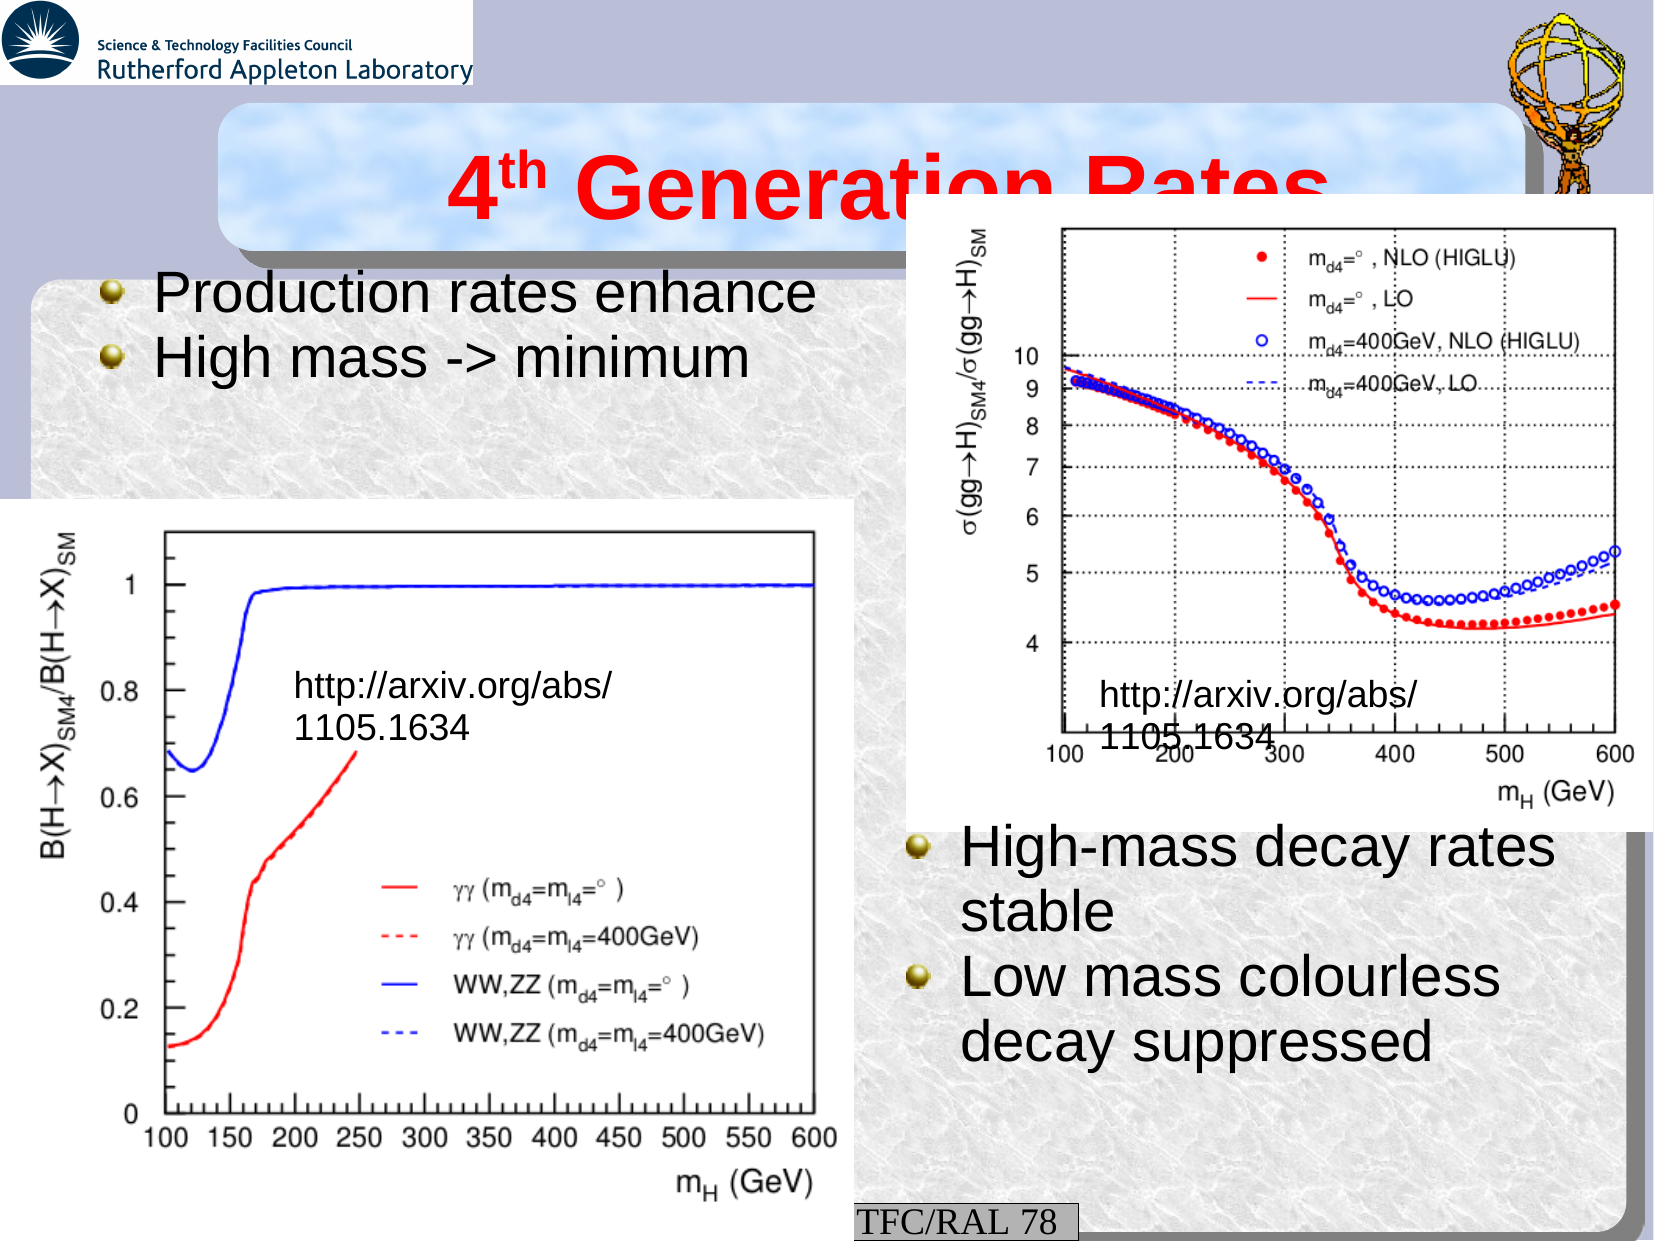

# 4th Generation Rates
Production rates enhance
High mass -> minimum
http://arxiv.org/abs/1105.1634
http://arxiv.org/abs/1105.1634
High-mass decay rates stable
Low mass colourless decay suppressed